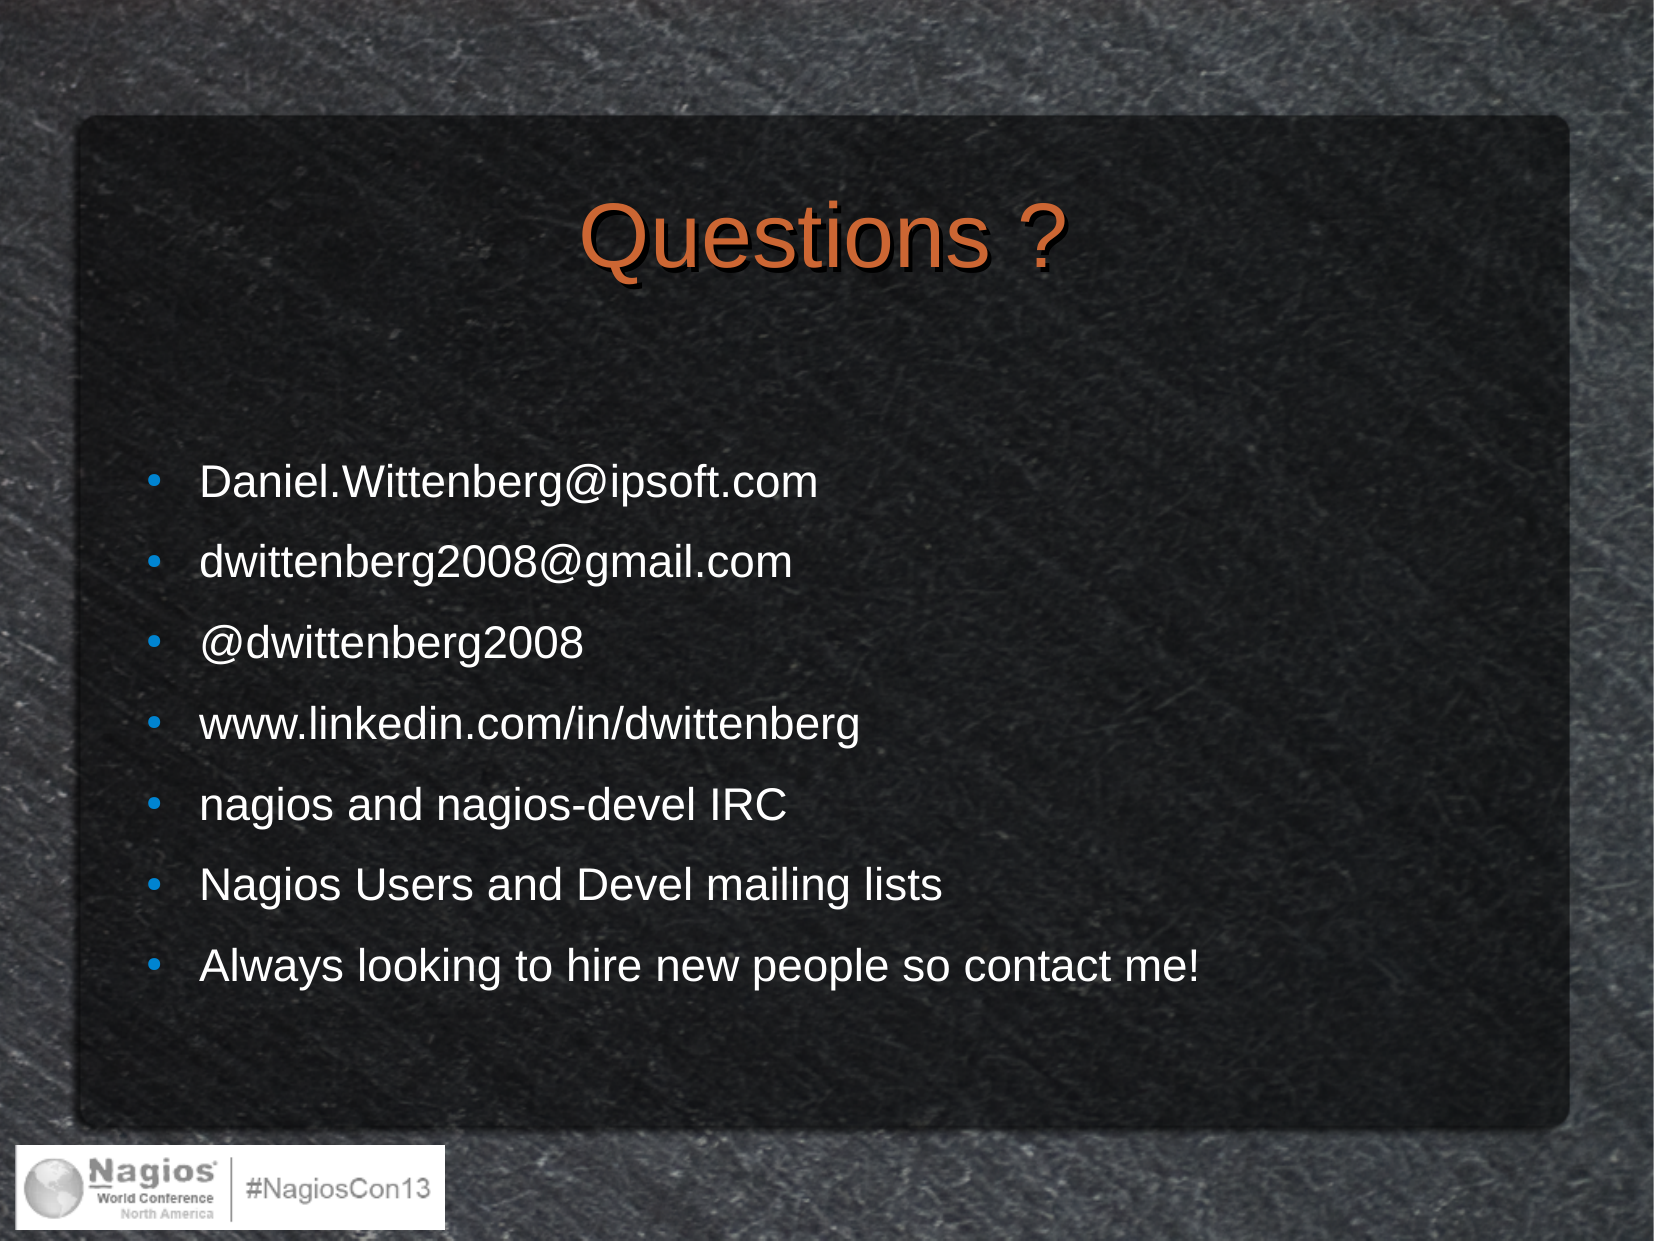

# Questions ?
Daniel.Wittenberg@ipsoft.com
dwittenberg2008@gmail.com
@dwittenberg2008
www.linkedin.com/in/dwittenberg
nagios and nagios-devel IRC
Nagios Users and Devel mailing lists
Always looking to hire new people so contact me!